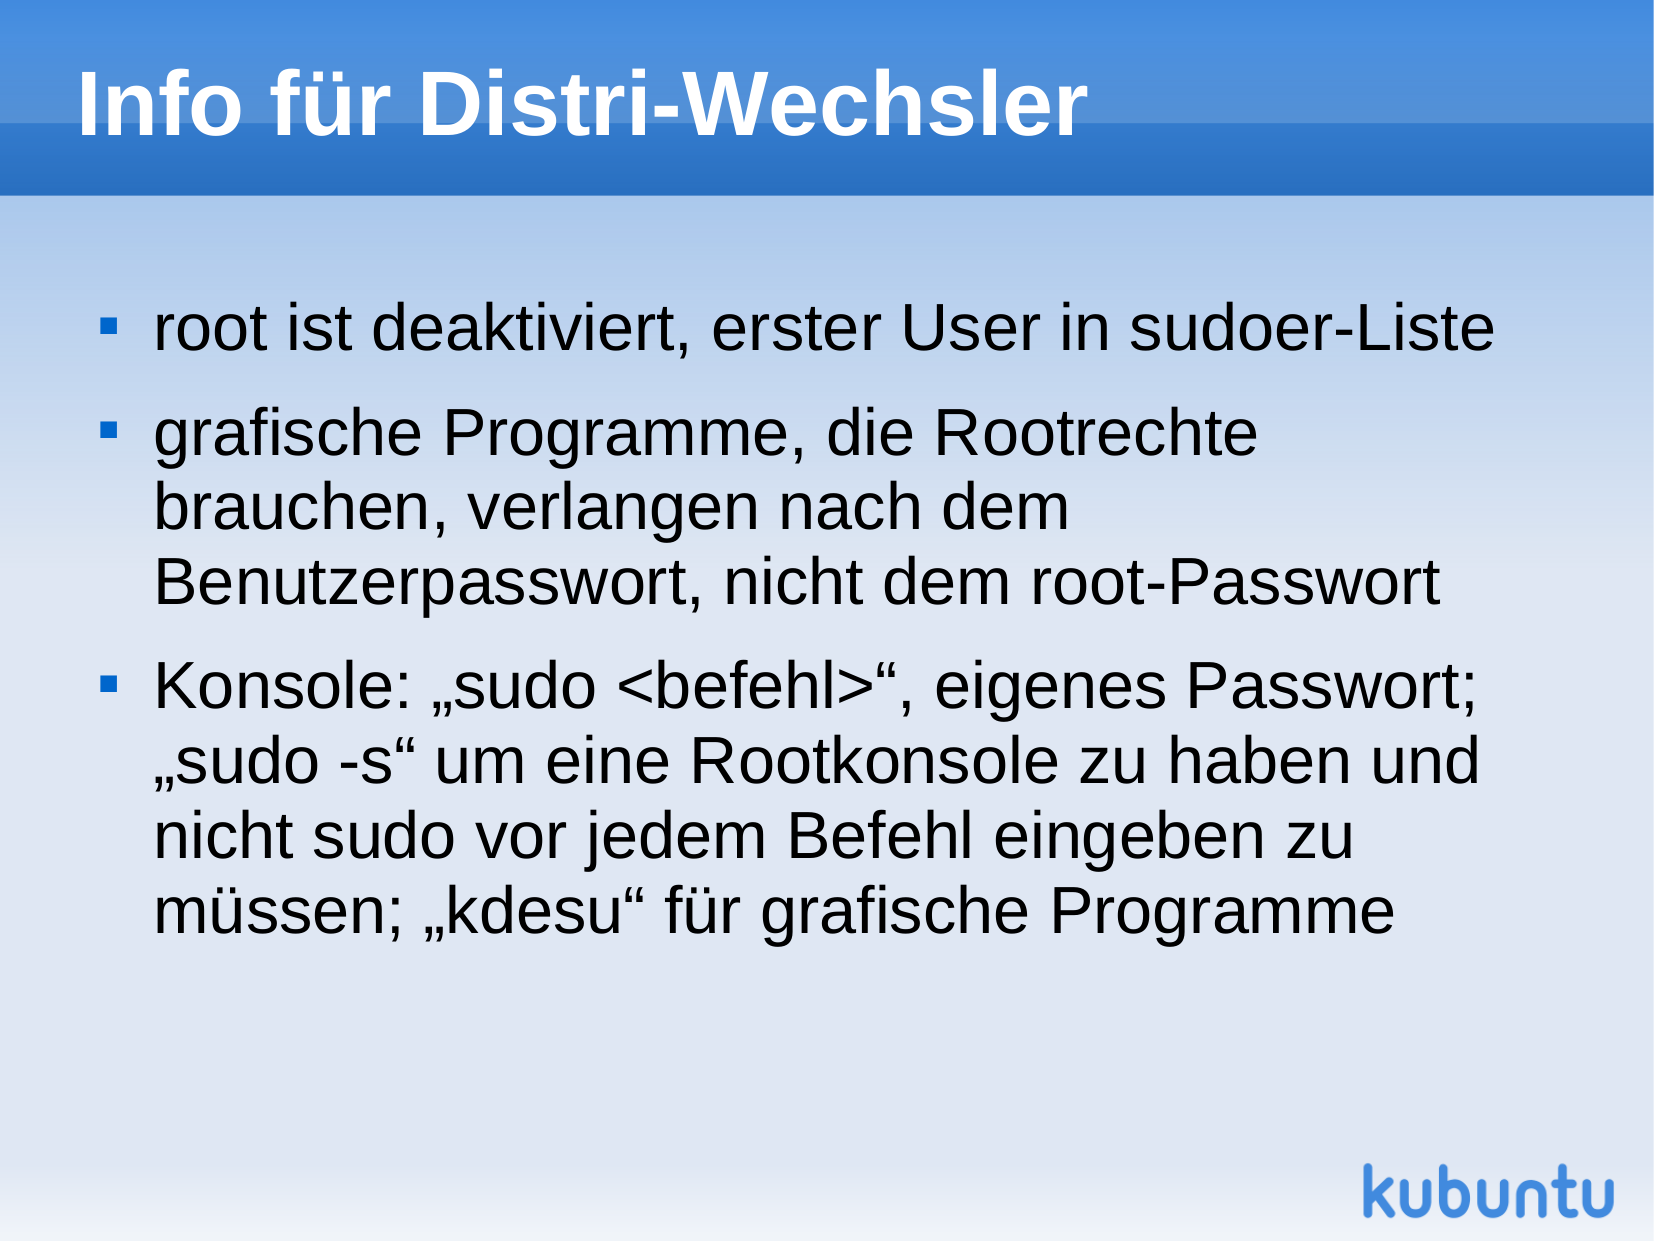

# Info für Distri-Wechsler
root ist deaktiviert, erster User in sudoer-Liste
grafische Programme, die Rootrechte brauchen, verlangen nach dem Benutzerpasswort, nicht dem root-Passwort
Konsole: „sudo <befehl>“, eigenes Passwort; „sudo -s“ um eine Rootkonsole zu haben und nicht sudo vor jedem Befehl eingeben zu müssen; „kdesu“ für grafische Programme